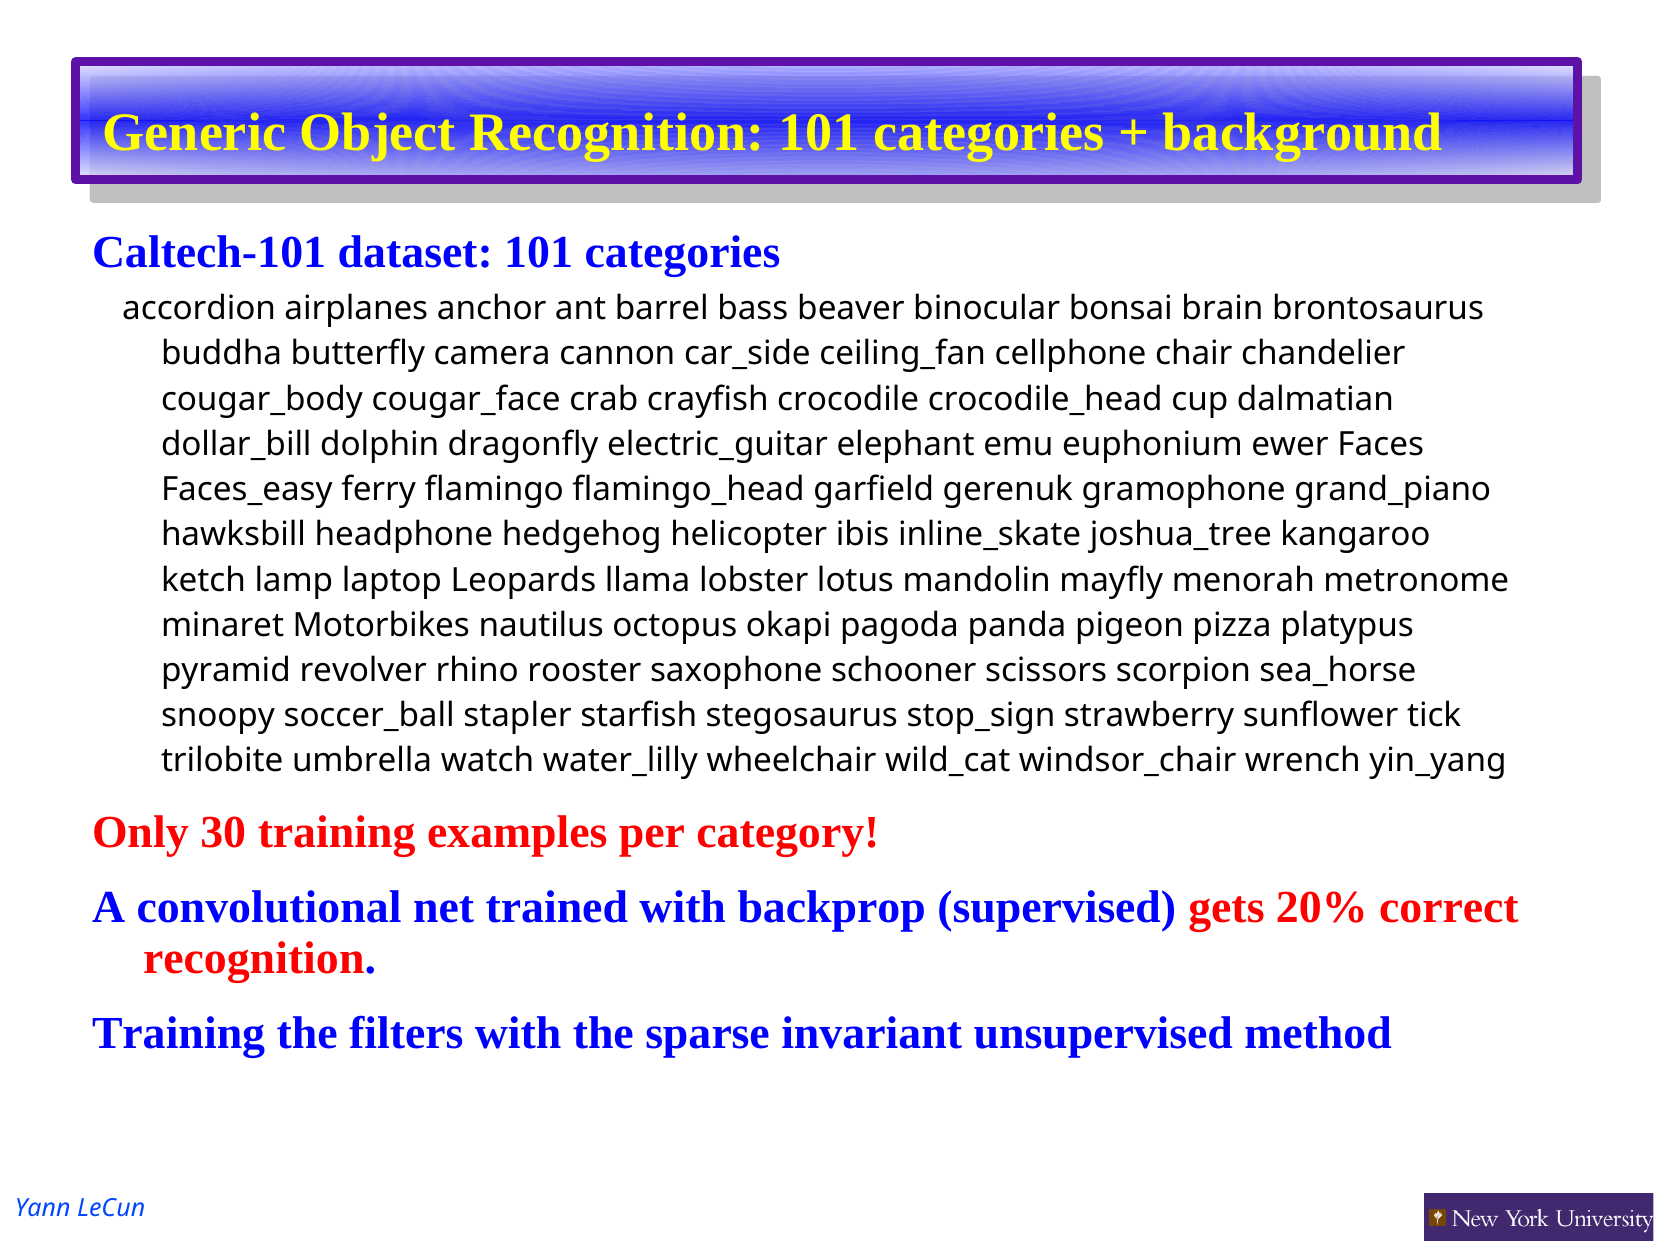

# Generic Object Recognition: 101 categories + background
Caltech-101 dataset: 101 categories
accordion airplanes anchor ant barrel bass beaver binocular bonsai brain brontosaurus buddha butterfly camera cannon car_side ceiling_fan cellphone chair chandelier cougar_body cougar_face crab crayfish crocodile crocodile_head cup dalmatian dollar_bill dolphin dragonfly electric_guitar elephant emu euphonium ewer Faces Faces_easy ferry flamingo flamingo_head garfield gerenuk gramophone grand_piano hawksbill headphone hedgehog helicopter ibis inline_skate joshua_tree kangaroo ketch lamp laptop Leopards llama lobster lotus mandolin mayfly menorah metronome minaret Motorbikes nautilus octopus okapi pagoda panda pigeon pizza platypus pyramid revolver rhino rooster saxophone schooner scissors scorpion sea_horse snoopy soccer_ball stapler starfish stegosaurus stop_sign strawberry sunflower tick trilobite umbrella watch water_lilly wheelchair wild_cat windsor_chair wrench yin_yang
Only 30 training examples per category!
A convolutional net trained with backprop (supervised) gets 20% correct recognition.
Training the filters with the sparse invariant unsupervised method